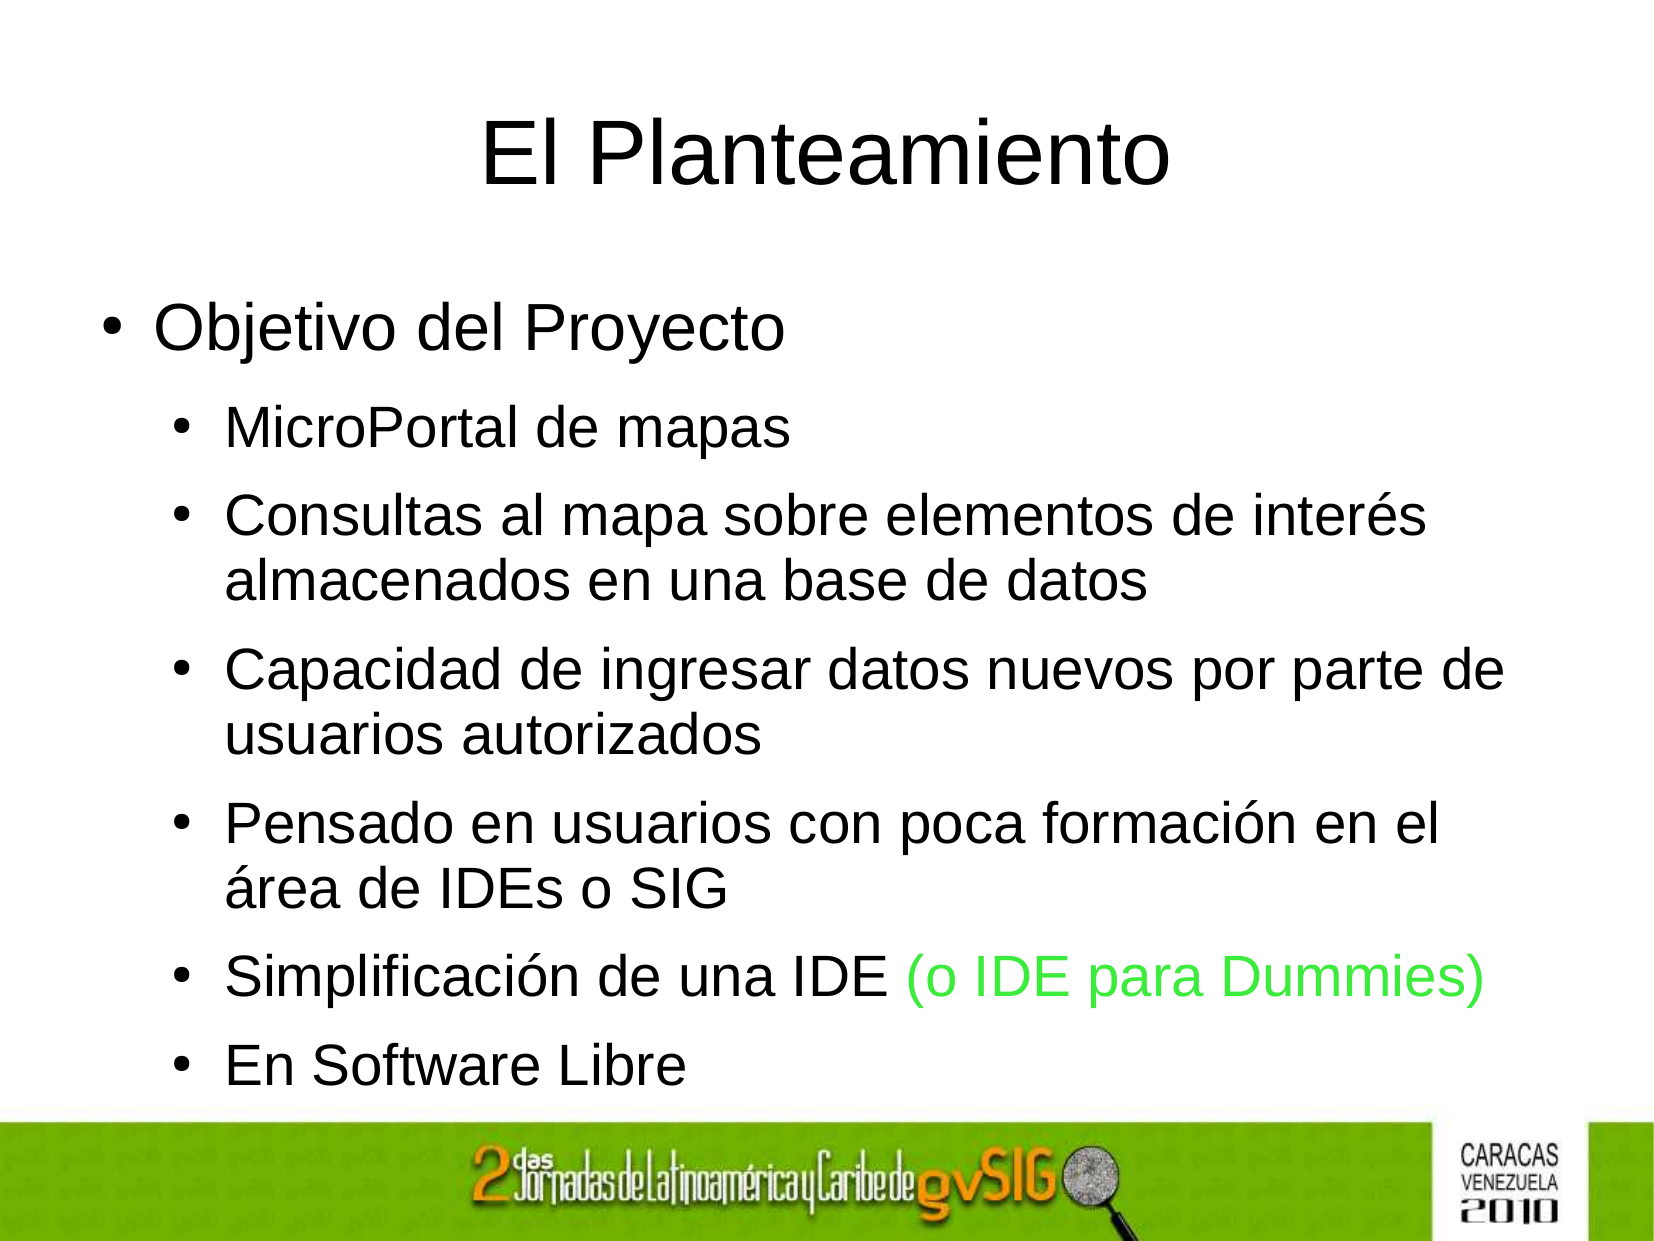

# El Planteamiento
Objetivo del Proyecto
MicroPortal de mapas
Consultas al mapa sobre elementos de interés almacenados en una base de datos
Capacidad de ingresar datos nuevos por parte de usuarios autorizados
Pensado en usuarios con poca formación en el área de IDEs o SIG
Simplificación de una IDE (o IDE para Dummies)
En Software Libre